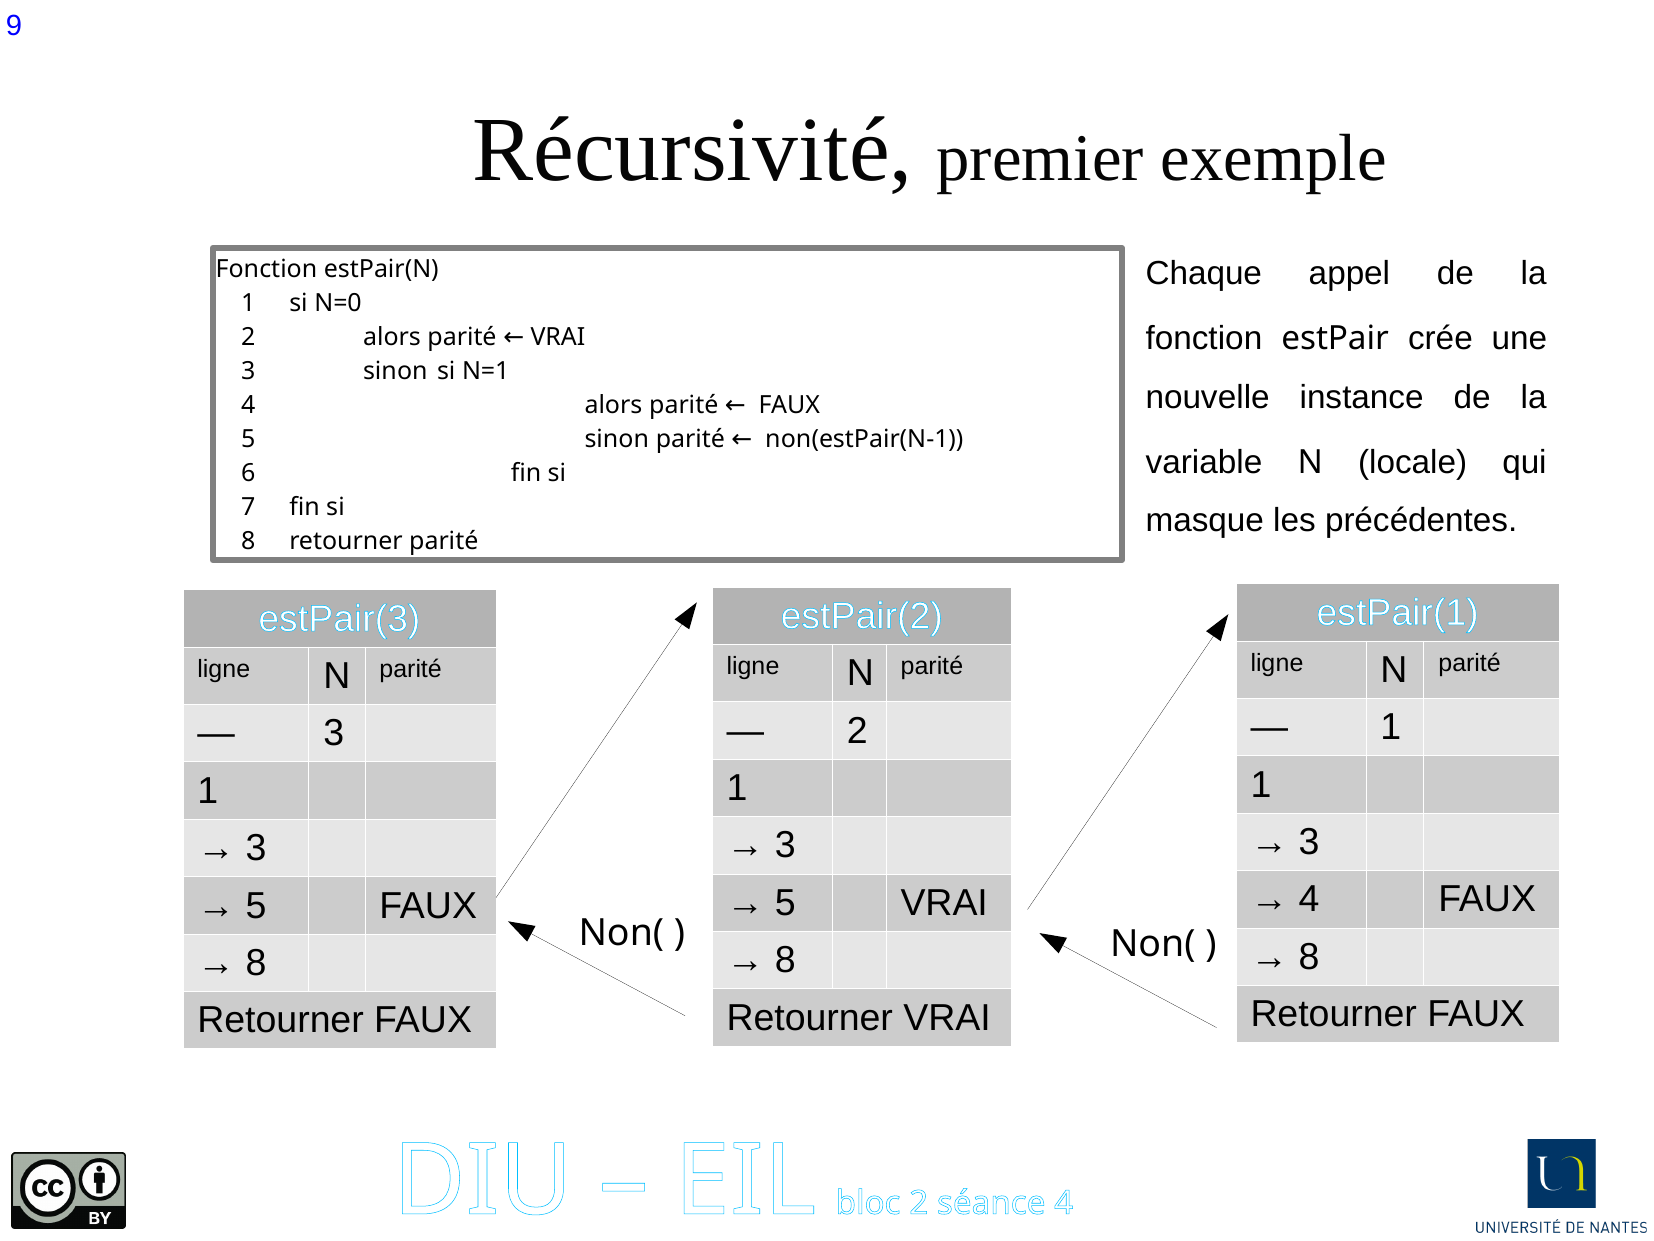

9
# Récursivité, premier exemple
Chaque appel de la fonction estPair crée une nouvelle instance de la variable N (locale) qui masque les précédentes.
Fonction estPair(N)
	si N=0
		alors parité ← VRAI
		sinon	si N=1
					alors parité ← FAUX
					sinon parité ← non(estPair(N-1))
				fin si
	fin si
	retourner parité
1
2
3
4
5
6
7
8
| estPair(1) | | |
| --- | --- | --- |
| ligne | N | parité |
| — | 1 | |
| 1 | | |
| → 3 | | |
| → 4 | | FAUX |
| → 8 | | |
| Retourner FAUX | | |
| estPair(2) | | |
| --- | --- | --- |
| ligne | N | parité |
| — | 2 | |
| 1 | | |
| → 3 | | |
| → 5 | | VRAI |
| → 8 | | |
| Retourner VRAI | | |
| estPair(3) | | |
| --- | --- | --- |
| ligne | N | parité |
| — | 3 | |
| 1 | | |
| → 3 | | |
| → 5 | | FAUX |
| → 8 | | |
| Retourner FAUX | | |
Non( )
Non( )